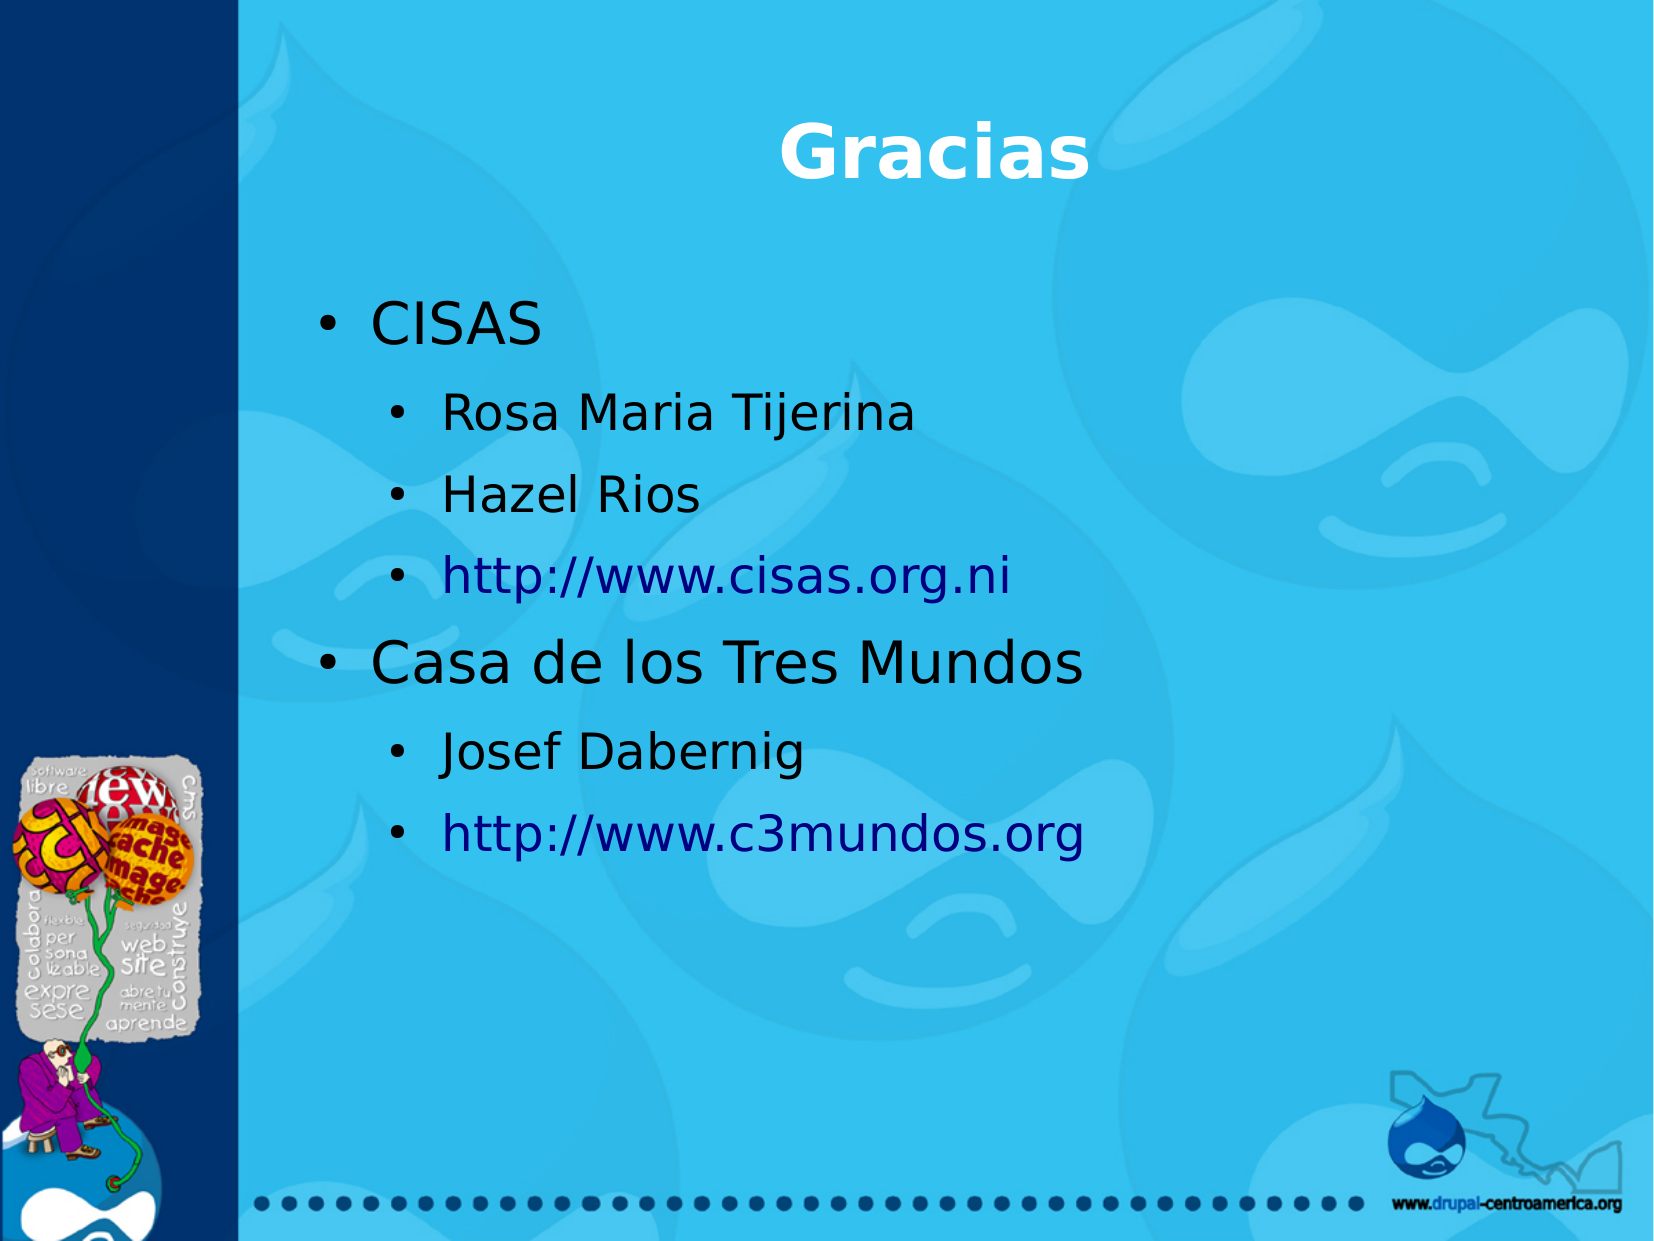

# Gracias
CISAS
Rosa Maria Tijerina
Hazel Rios
http://www.cisas.org.ni
Casa de los Tres Mundos
Josef Dabernig
http://www.c3mundos.org